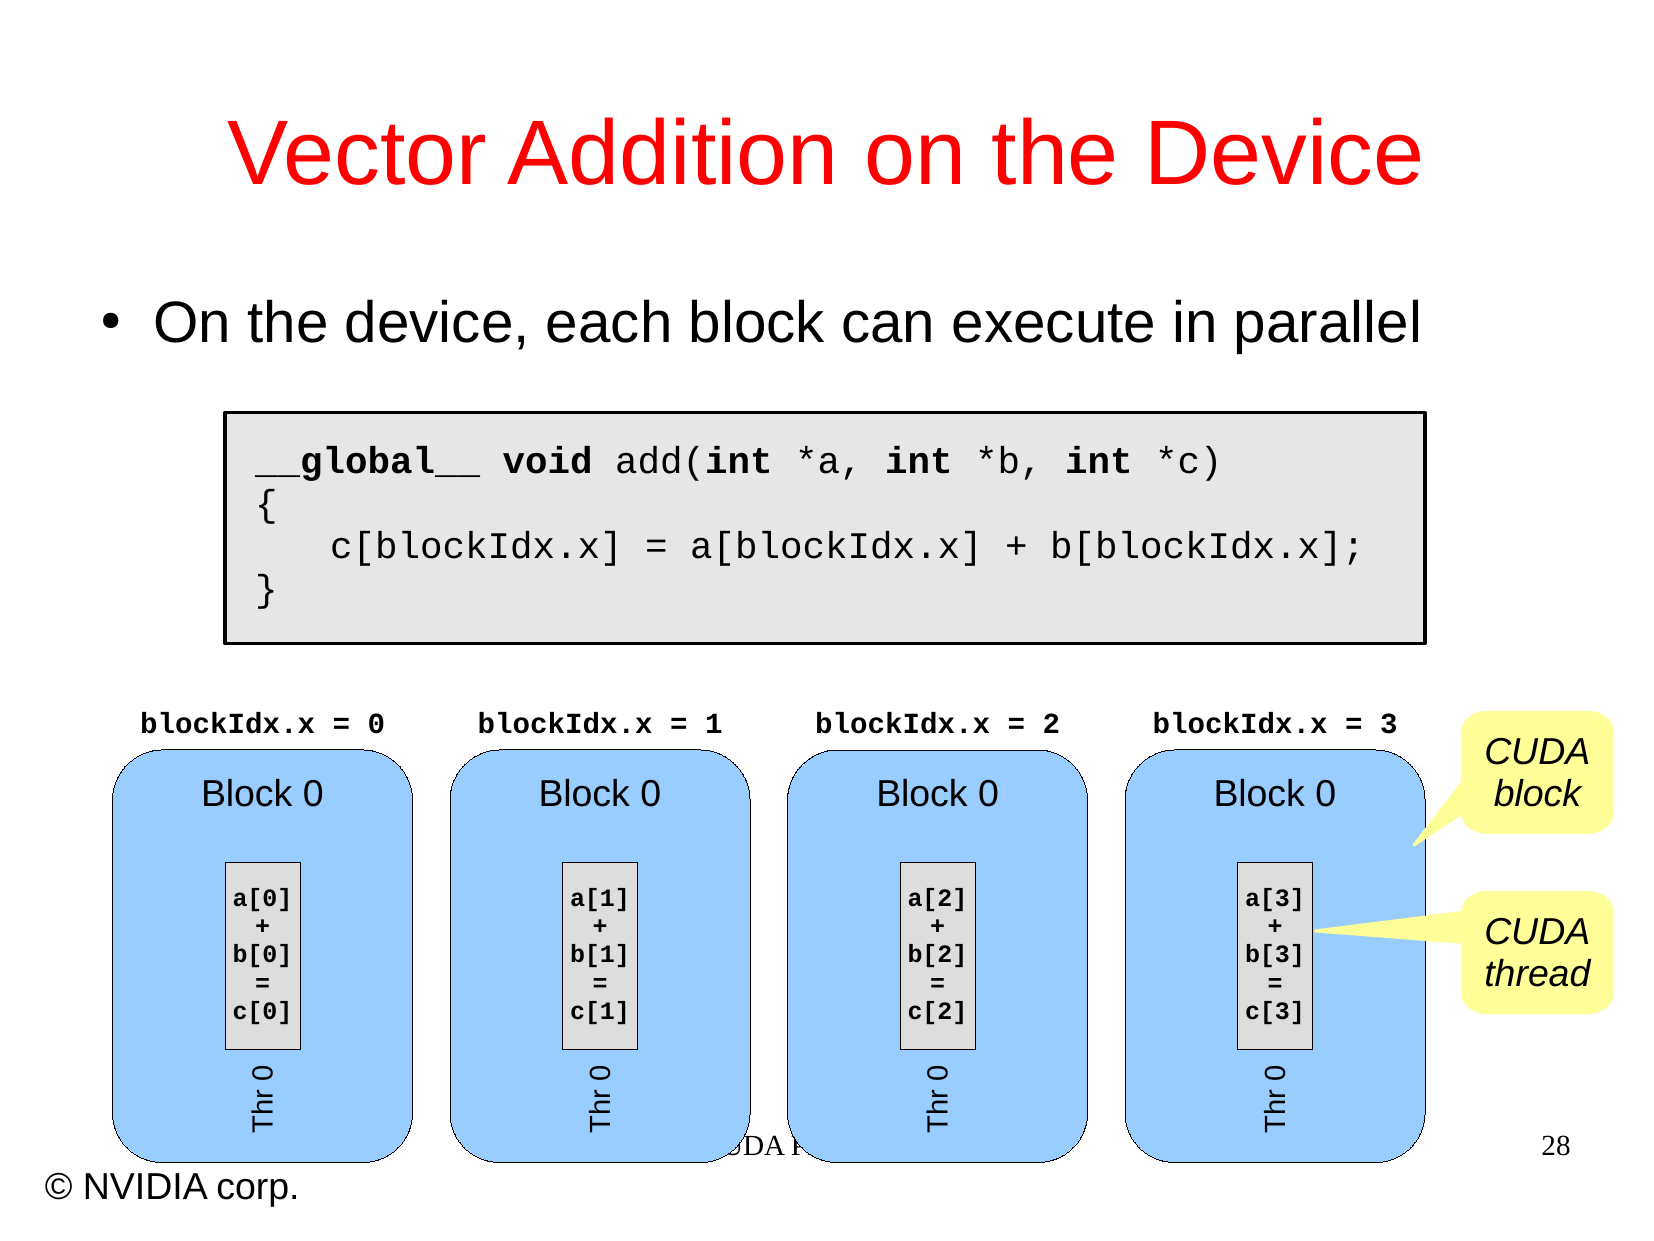

# Vector Addition on the Device
On the device, each block can execute in parallel
__global__ void add(int *a, int *b, int *c)
{
	c[blockIdx.x] = a[blockIdx.x] + b[blockIdx.x];
}
blockIdx.x = 0
blockIdx.x = 1
blockIdx.x = 2
blockIdx.x = 3
CUDA
block
Block 0
Block 0
Block 0
Block 0
Block 0
a[0]
+
b[0]
=
c[0]
a[1]
+
b[1]
=
c[1]
a[2]
+
b[2]
=
c[2]
a[3]
+
b[3]
=
c[3]
CUDA
thread
Thr 0
Thr 0
Thr 0
Thr 0
CUDA Programming
28
© NVIDIA corp.